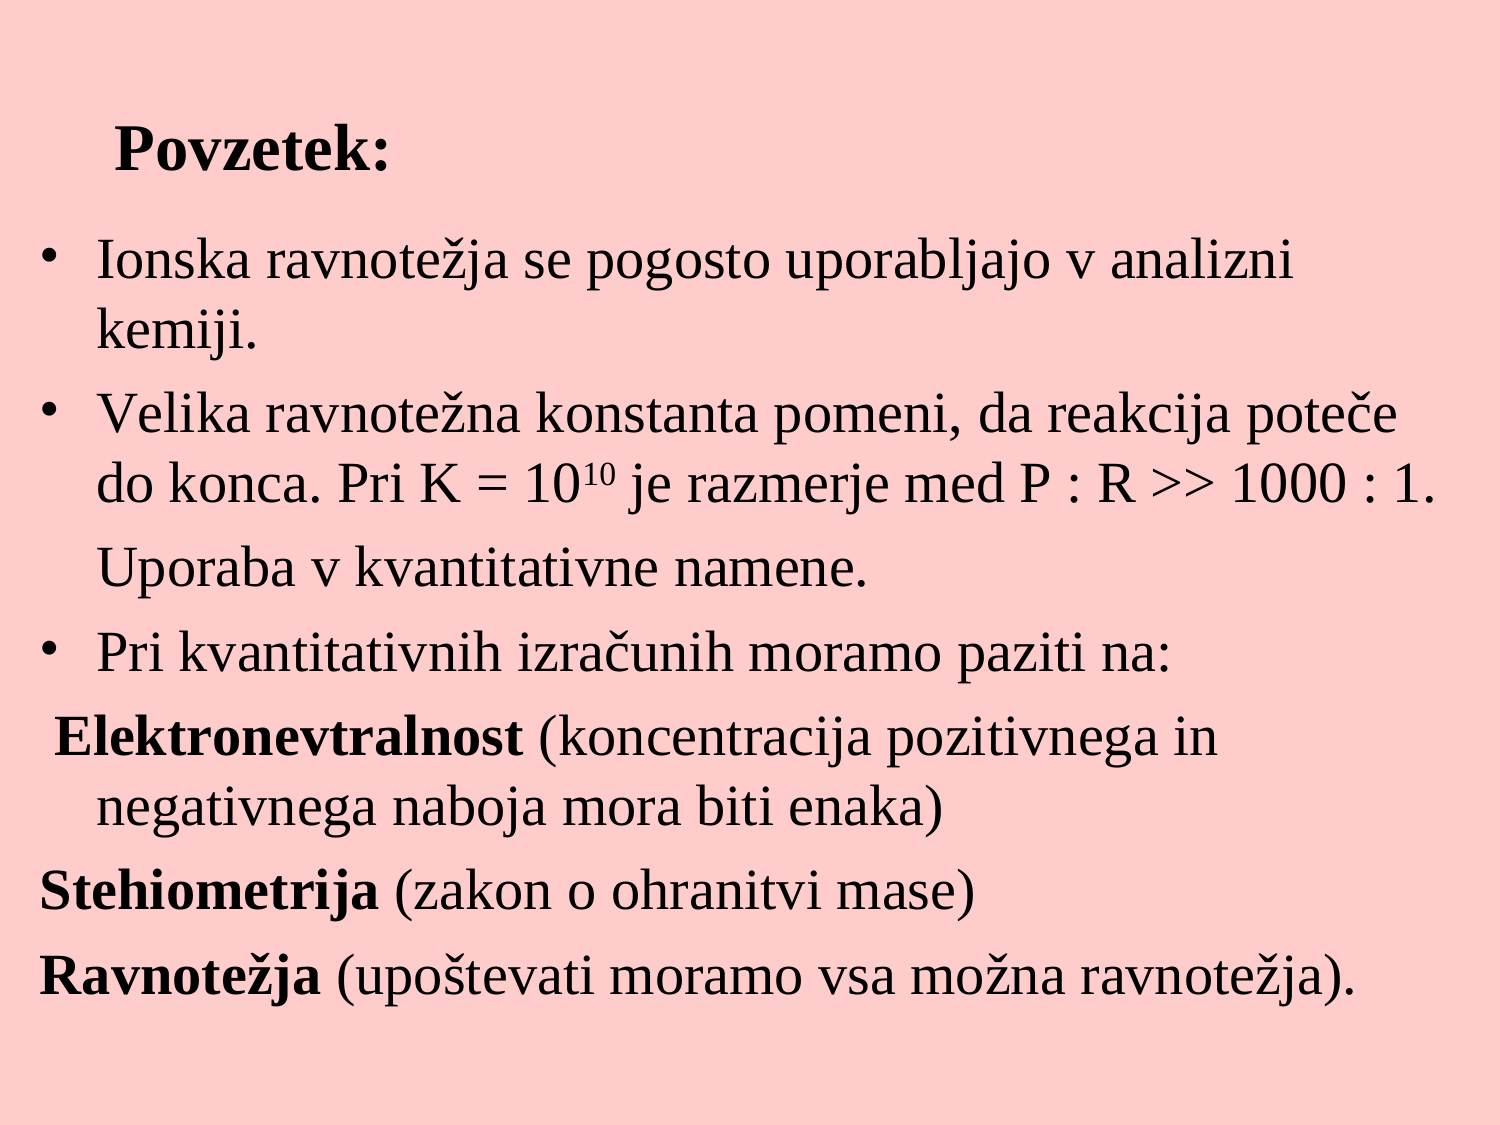

# Povzetek:
Ionska ravnotežja se pogosto uporabljajo v analizni kemiji.
Velika ravnotežna konstanta pomeni, da reakcija poteče do konca. Pri K = 1010 je razmerje med P : R >> 1000 : 1.
	Uporaba v kvantitativne namene.
Pri kvantitativnih izračunih moramo paziti na:
 Elektronevtralnost (koncentracija pozitivnega in negativnega naboja mora biti enaka)
Stehiometrija (zakon o ohranitvi mase)
Ravnotežja (upoštevati moramo vsa možna ravnotežja).